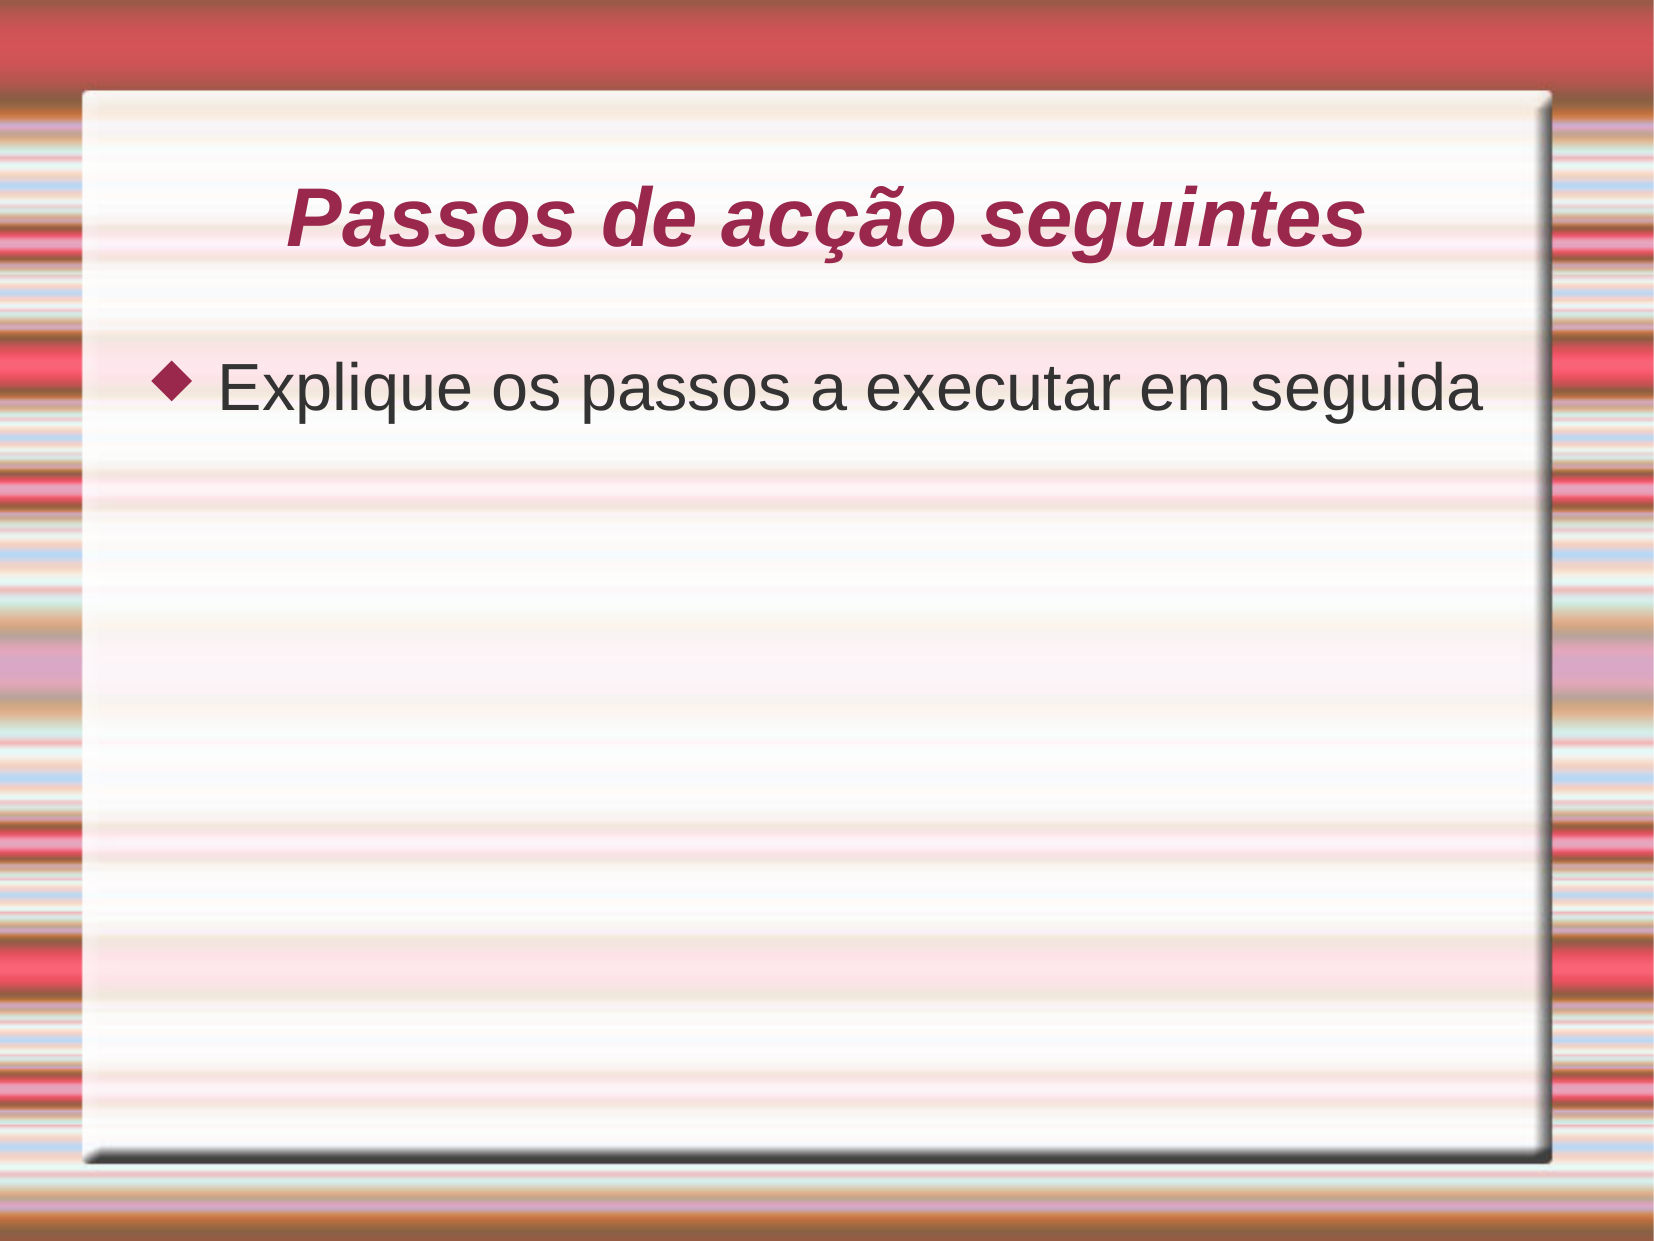

# Passos de acção seguintes
Explique os passos a executar em seguida